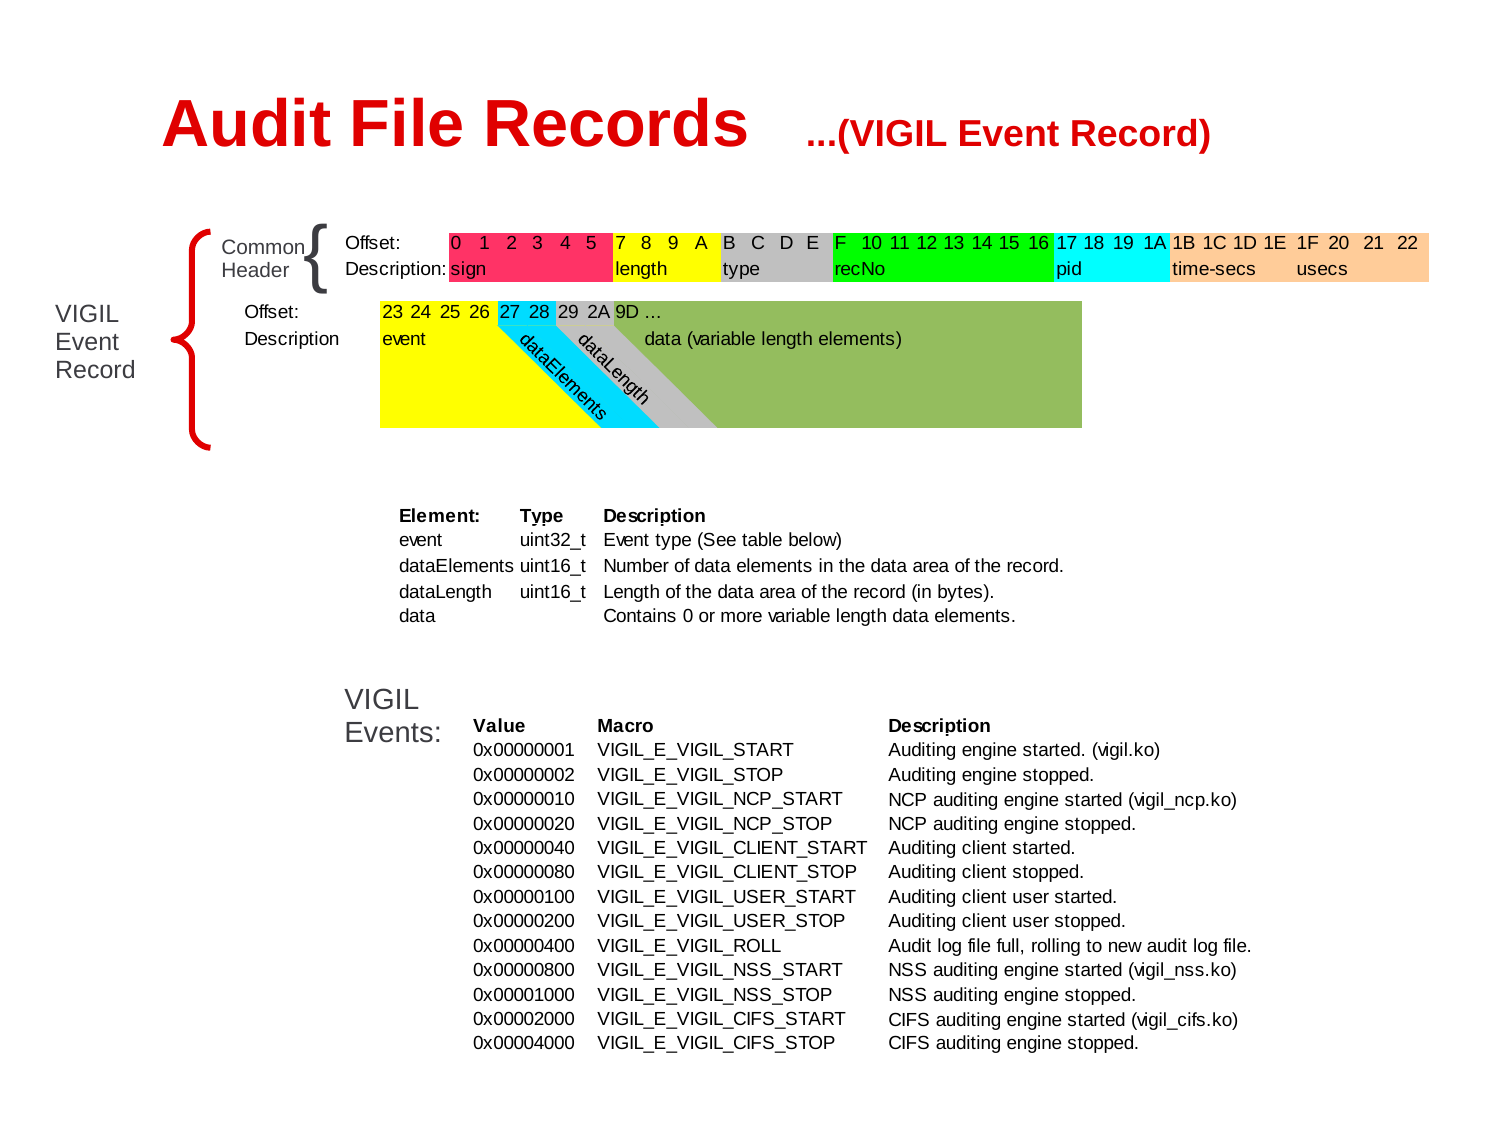

# Audit File Records ...(VIGIL Event Record)
{
Common
Header
VIGIL
Event
Record
VIGIL Events: